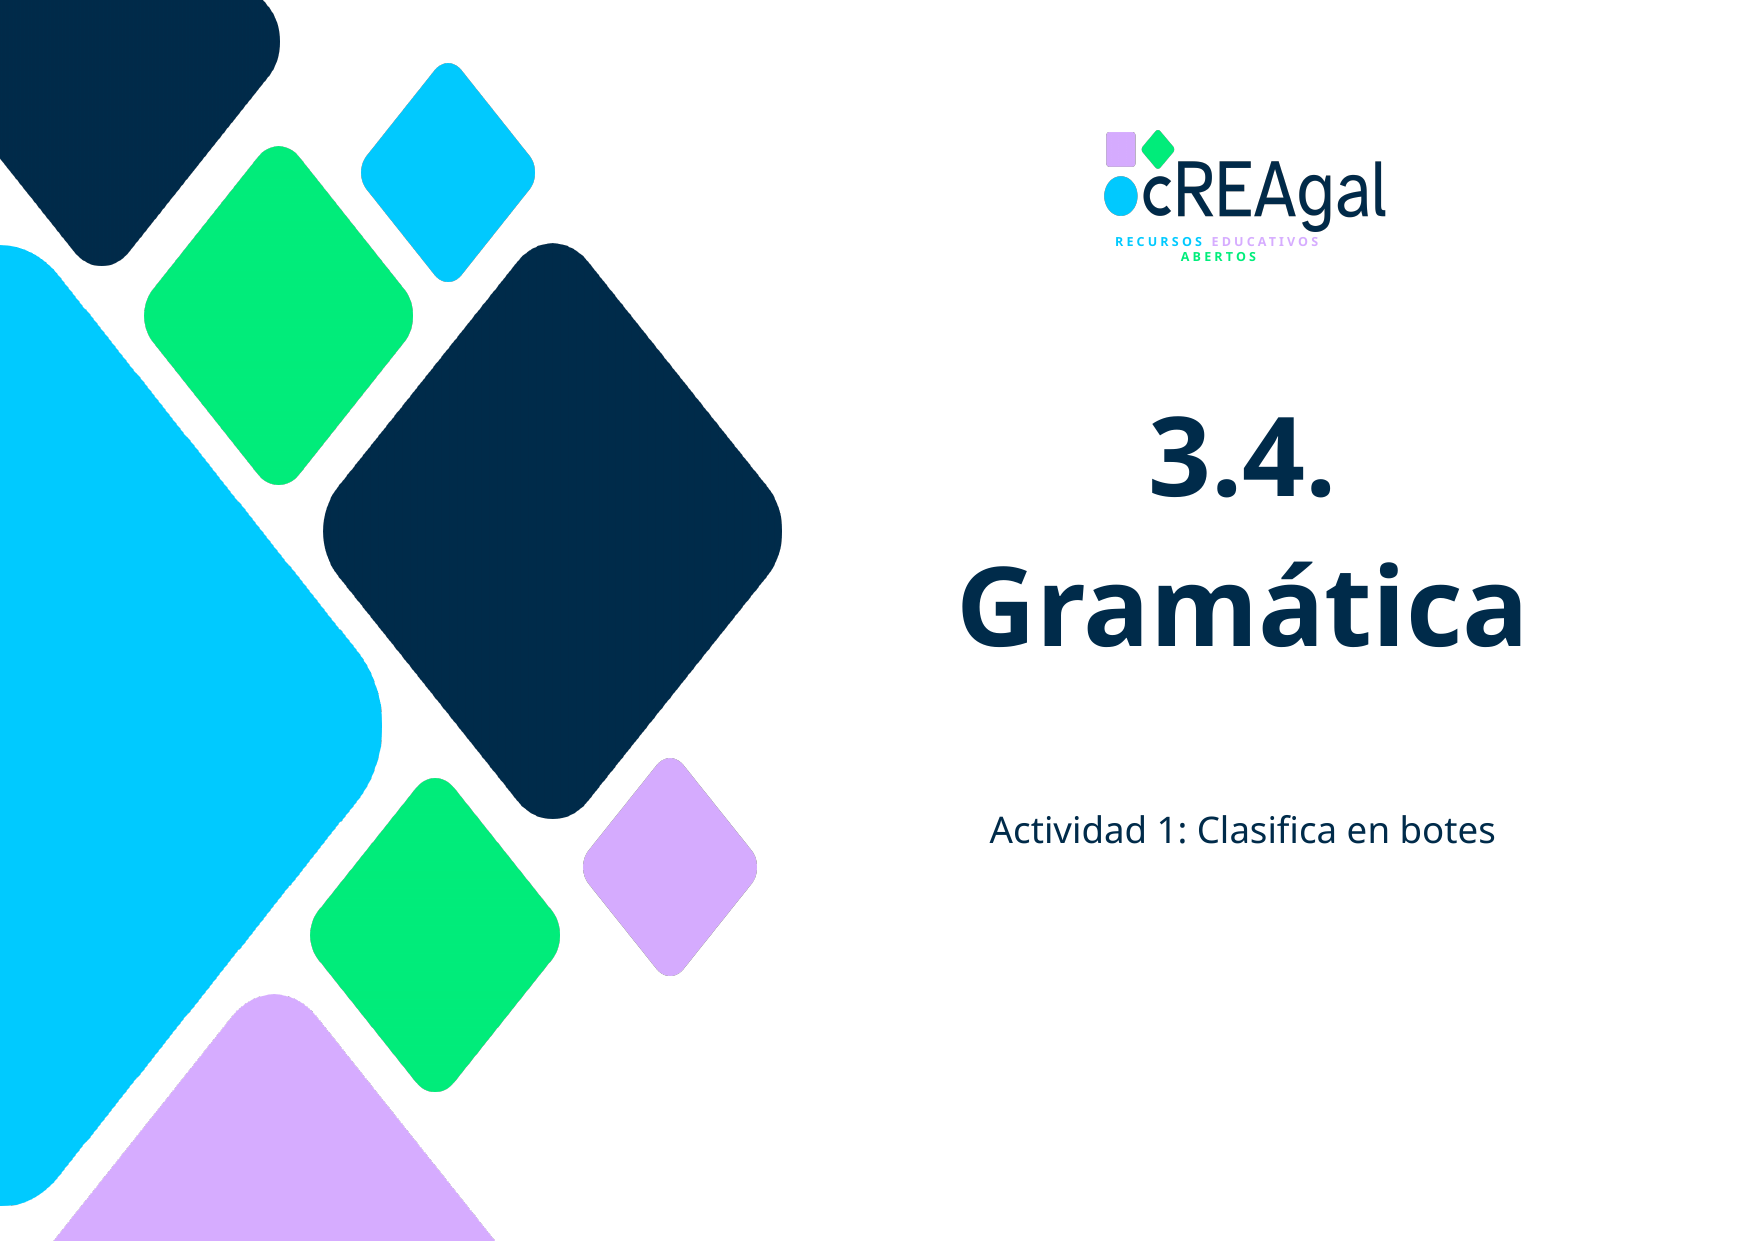

# 3.4. Gramática
Actividad 1: Clasifica en botes